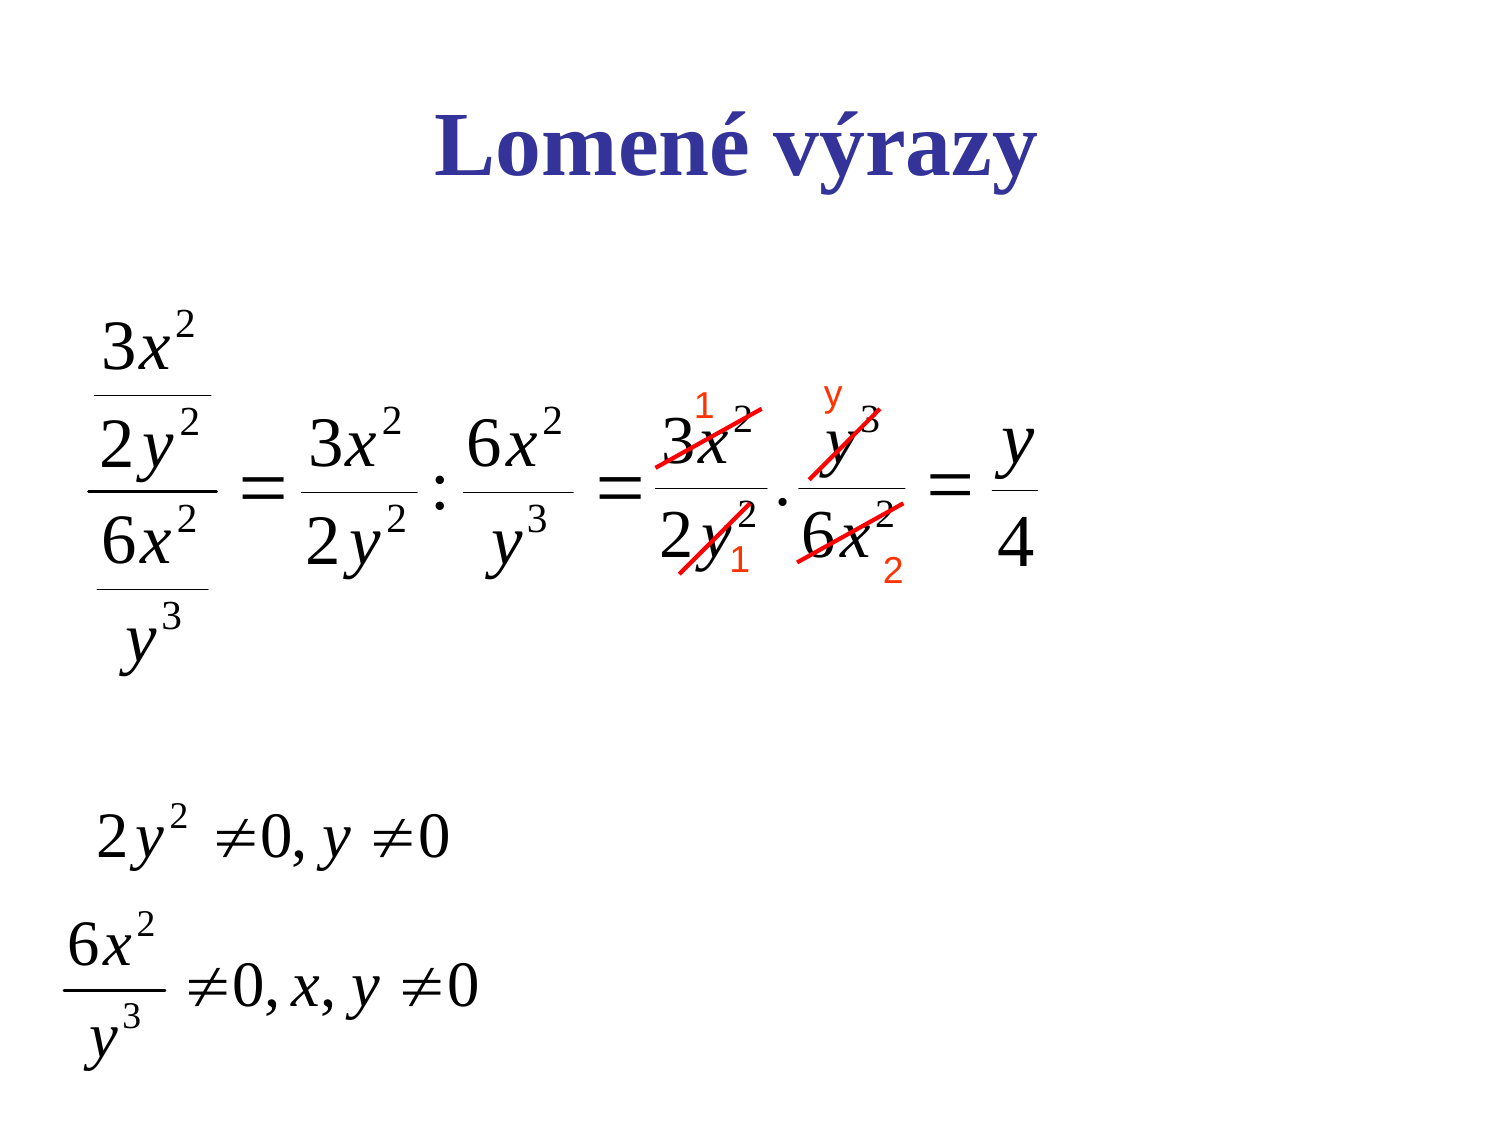

# Lomené výrazy
y
1
1
2